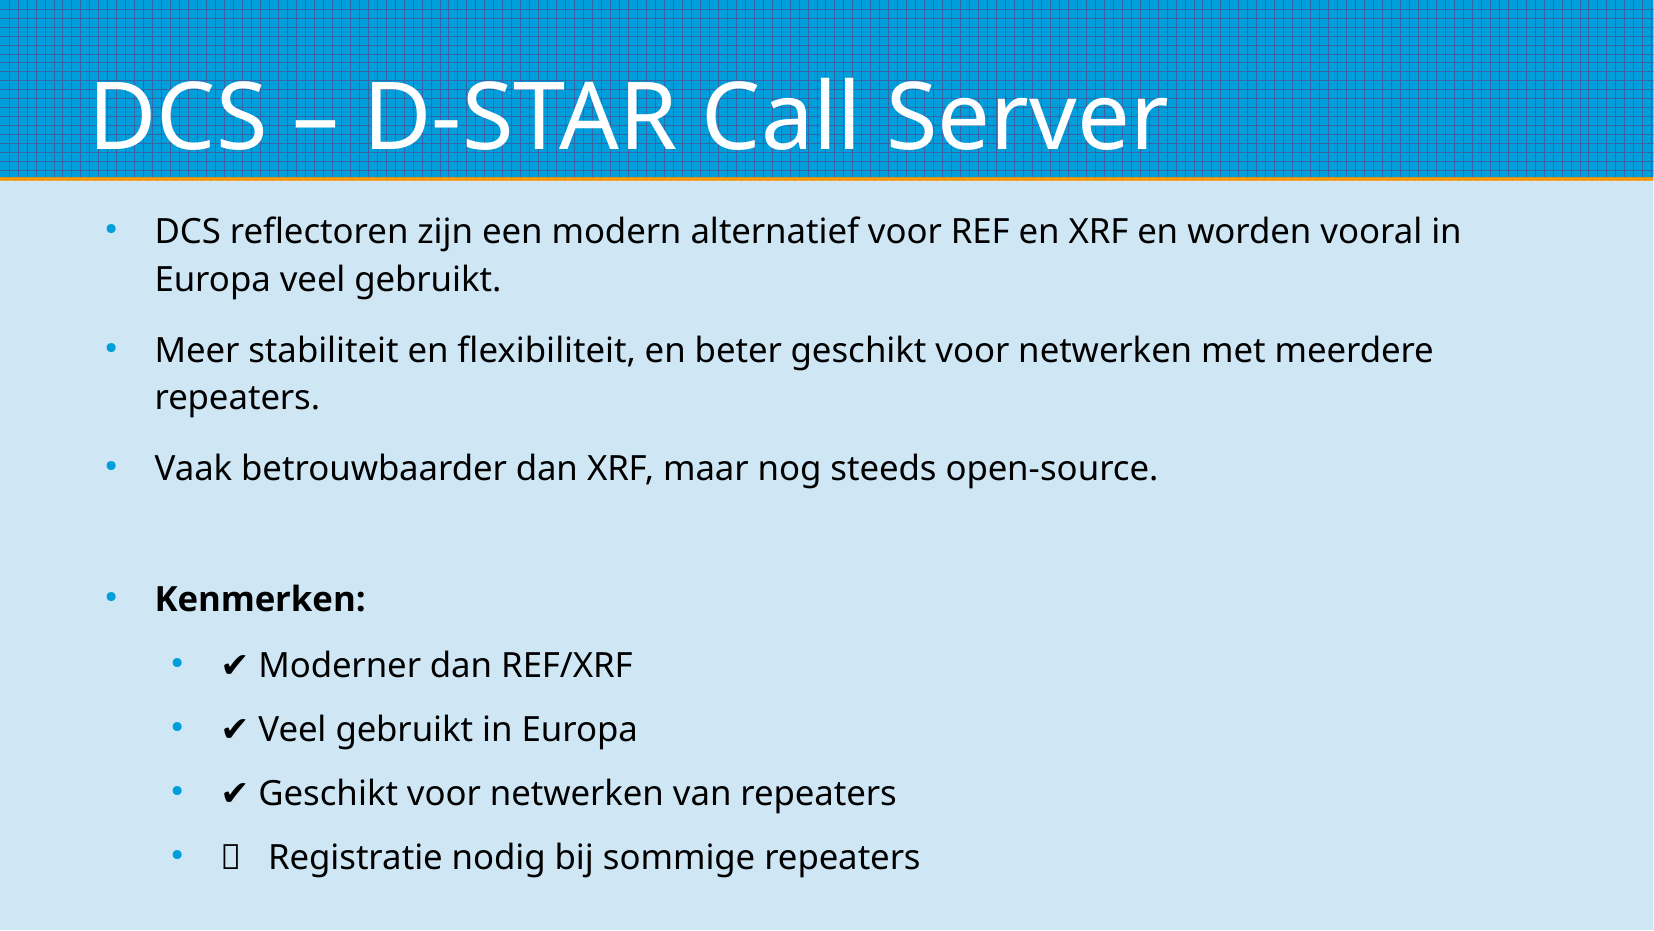

# DCS – D-STAR Call Server
DCS reflectoren zijn een modern alternatief voor REF en XRF en worden vooral in Europa veel gebruikt.
Meer stabiliteit en flexibiliteit, en beter geschikt voor netwerken met meerdere repeaters.
Vaak betrouwbaarder dan XRF, maar nog steeds open-source.
Kenmerken:
✔ Moderner dan REF/XRF
✔ Veel gebruikt in Europa
✔ Geschikt voor netwerken van repeaters
❌ Registratie nodig bij sommige repeaters